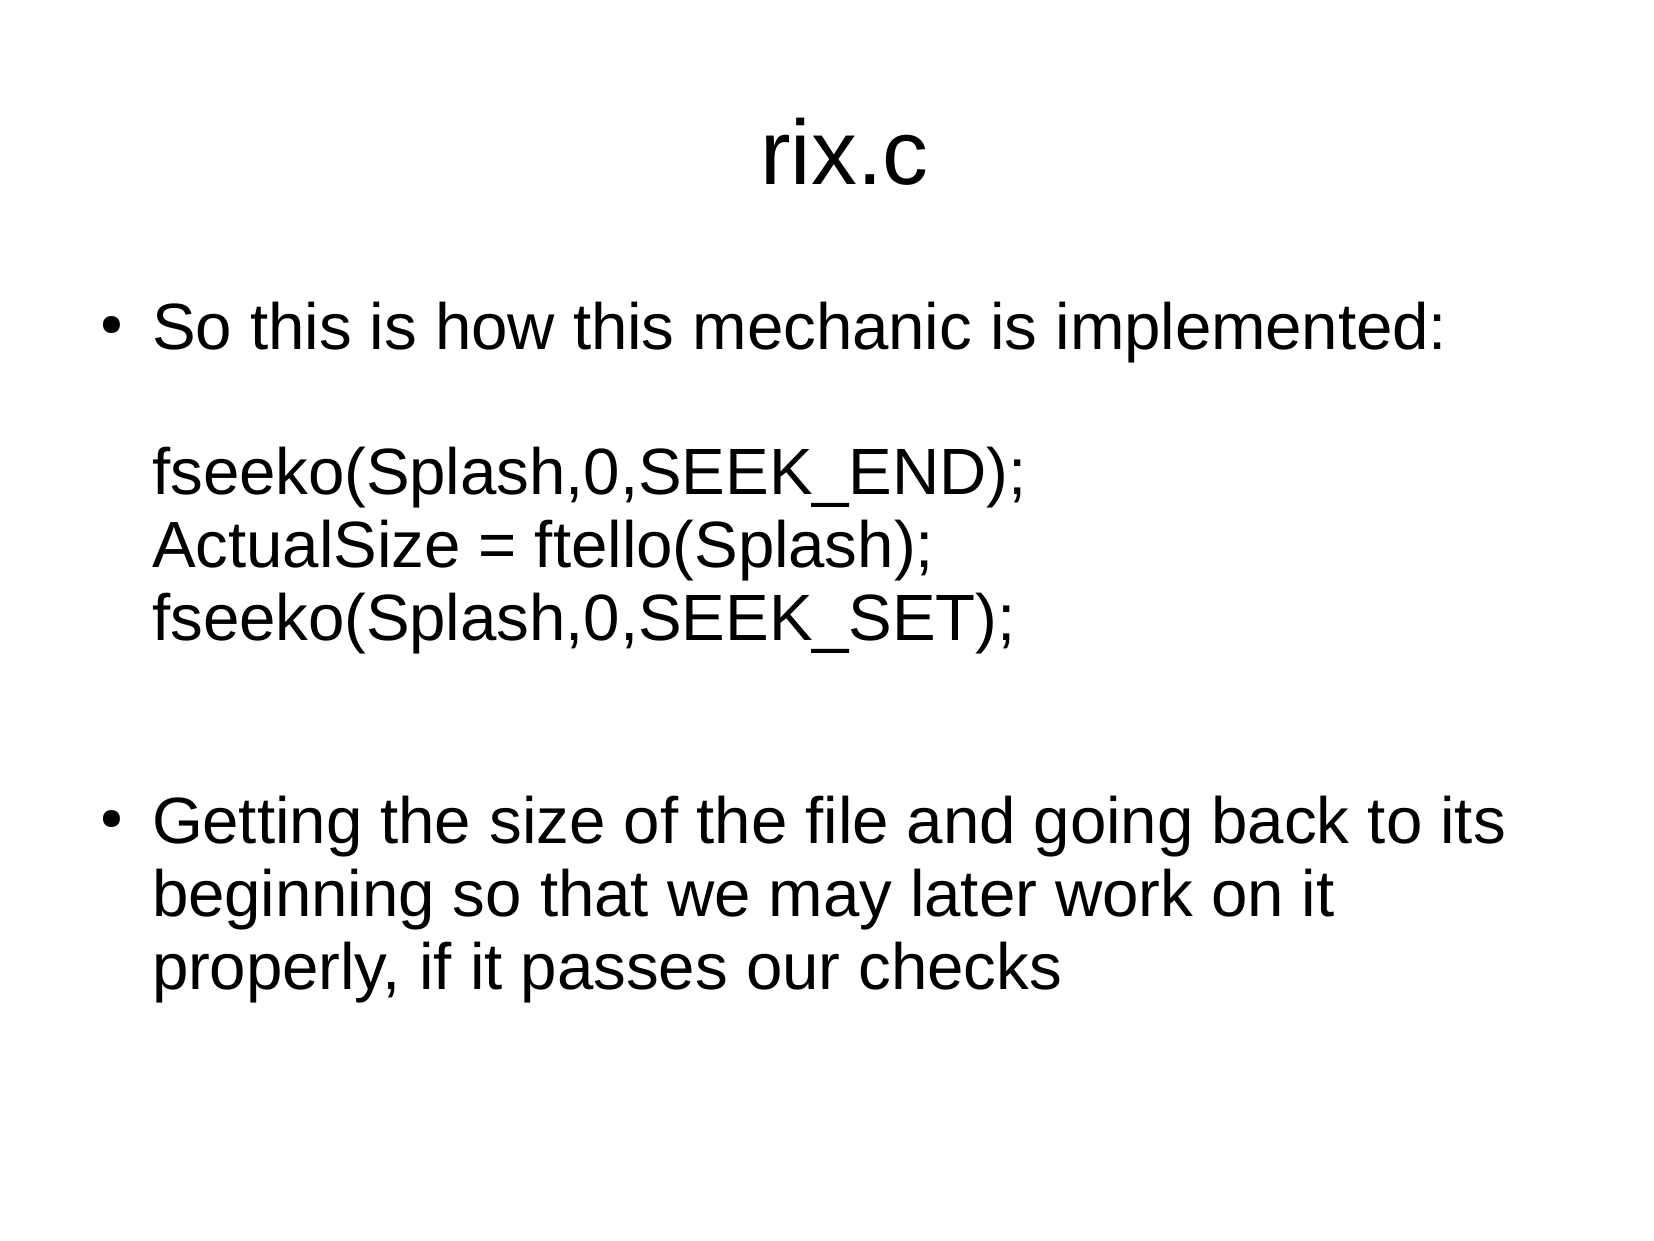

# rix.c
So this is how this mechanic is implemented:
fseeko(Splash,0,SEEK_END);
ActualSize = ftello(Splash);
fseeko(Splash,0,SEEK_SET);
Getting the size of the file and going back to its beginning so that we may later work on it properly, if it passes our checks